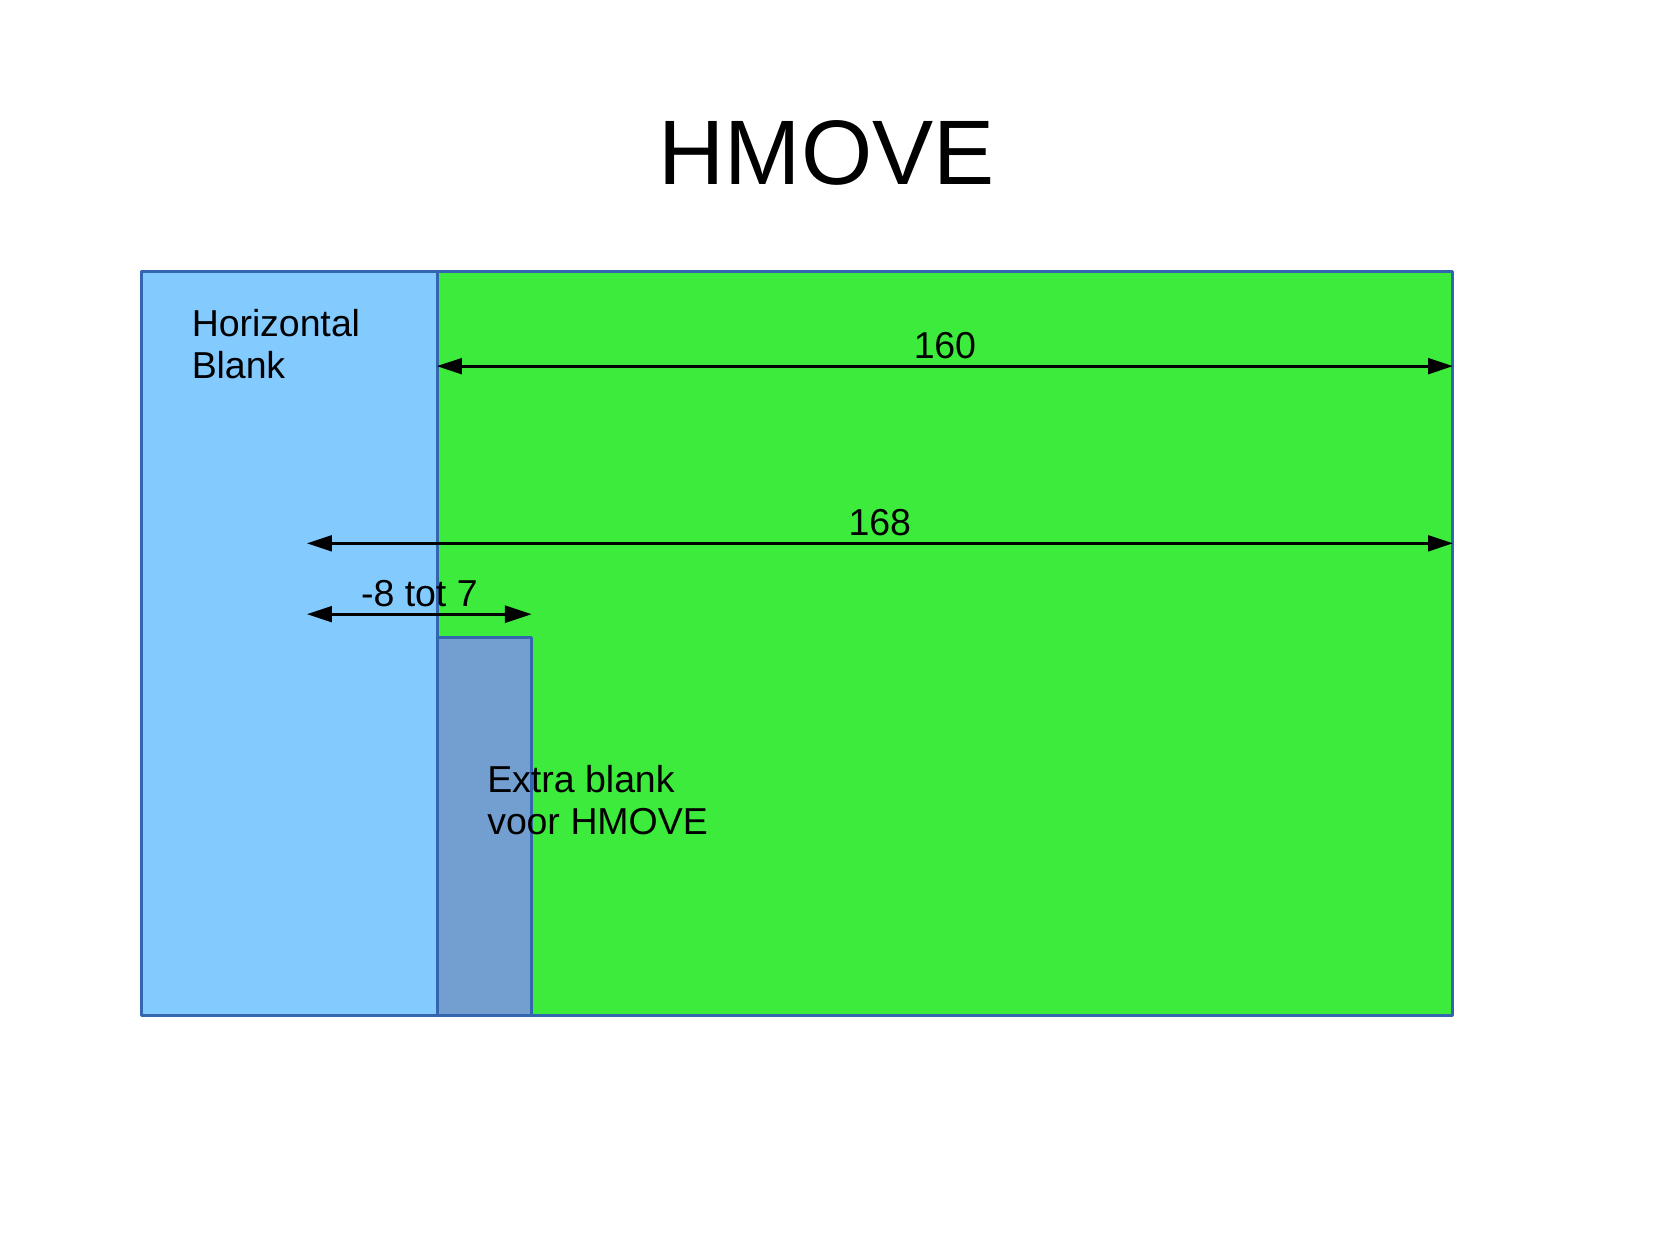

# HMOVE
Horizontal
Blank
160
168
-8 tot 7
Extra blank voor HMOVE